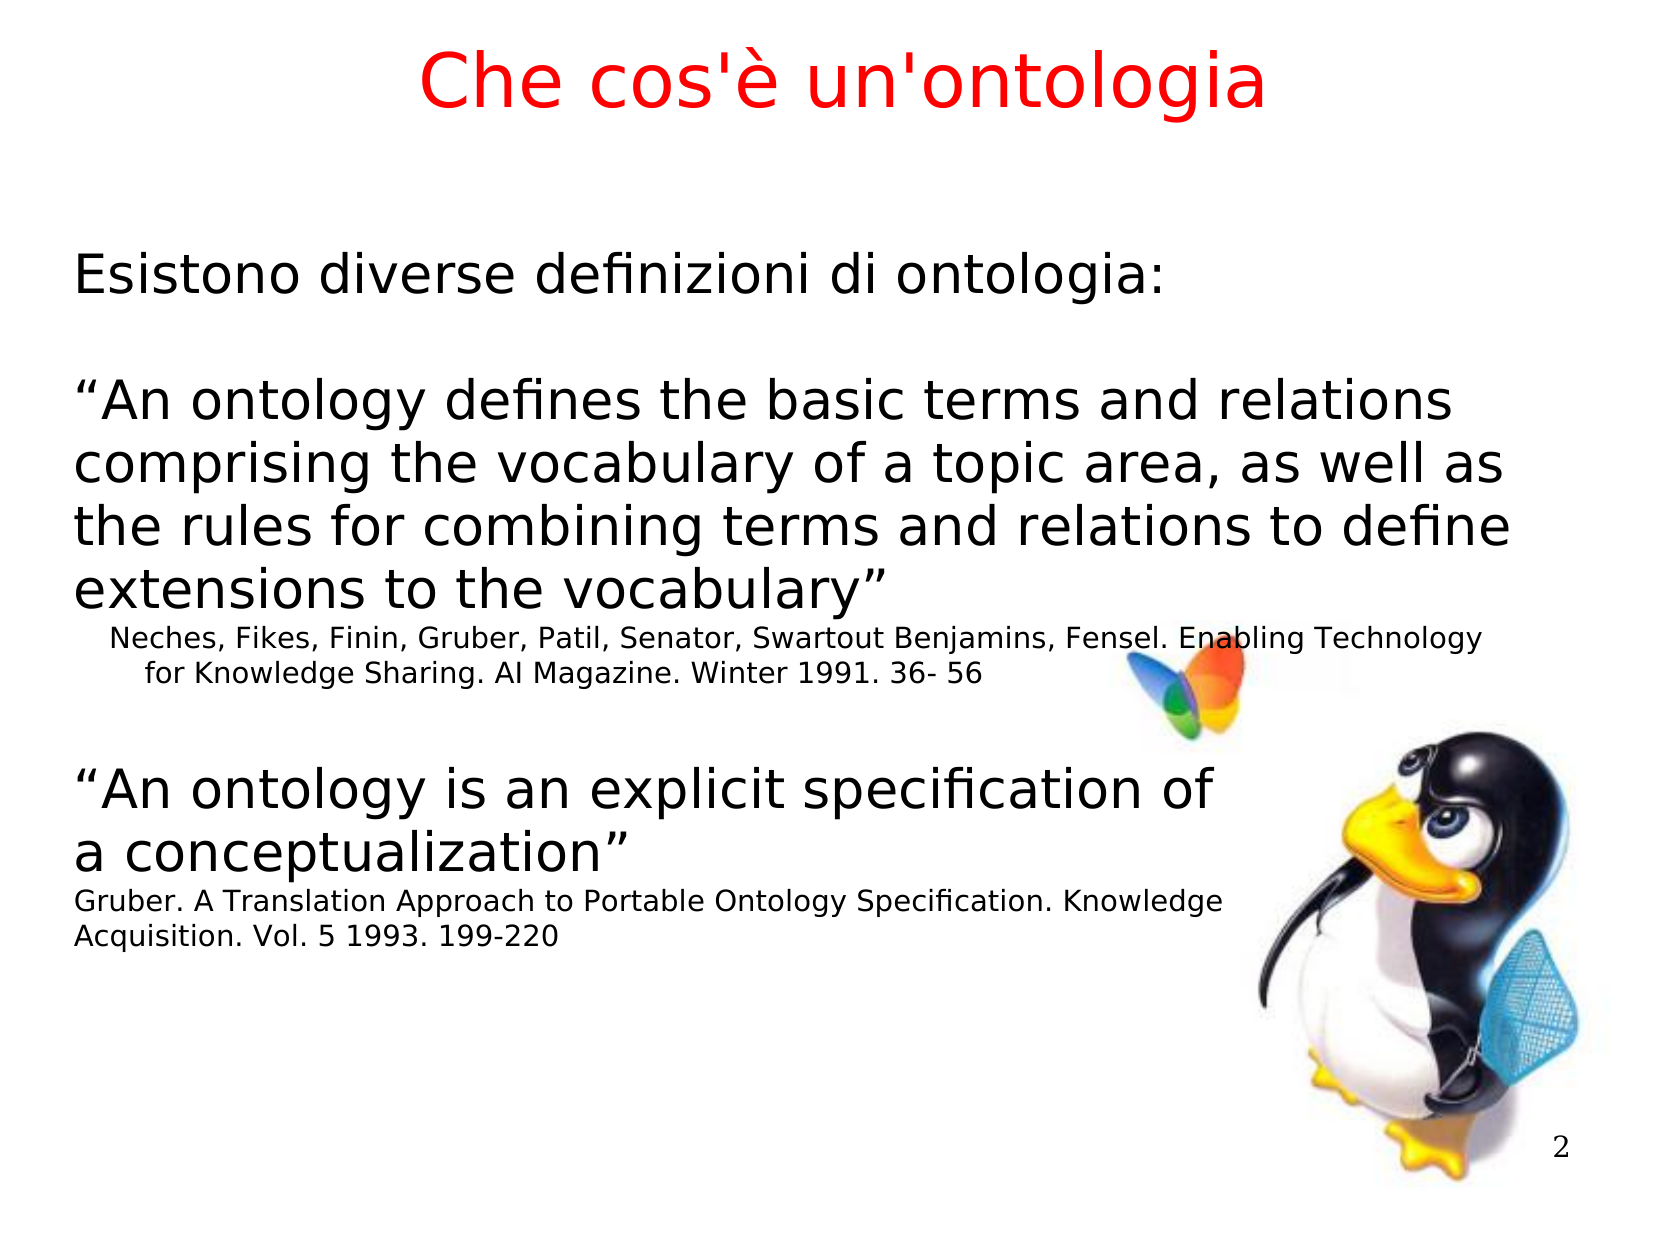

# Che cos'è un'ontologia
Esistono diverse definizioni di ontologia:
“An ontology defines the basic terms and relations comprising the vocabulary of a topic area, as well as the rules for combining terms and relations to define extensions to the vocabulary”
Neches, Fikes, Finin, Gruber, Patil, Senator, Swartout Benjamins, Fensel. Enabling Technology for Knowledge Sharing. AI Magazine. Winter 1991. 36- 56
“An ontology is an explicit specification of a conceptualization”
Gruber. A Translation Approach to Portable Ontology Specification. Knowledge Acquisition. Vol. 5 1993. 199-220
2